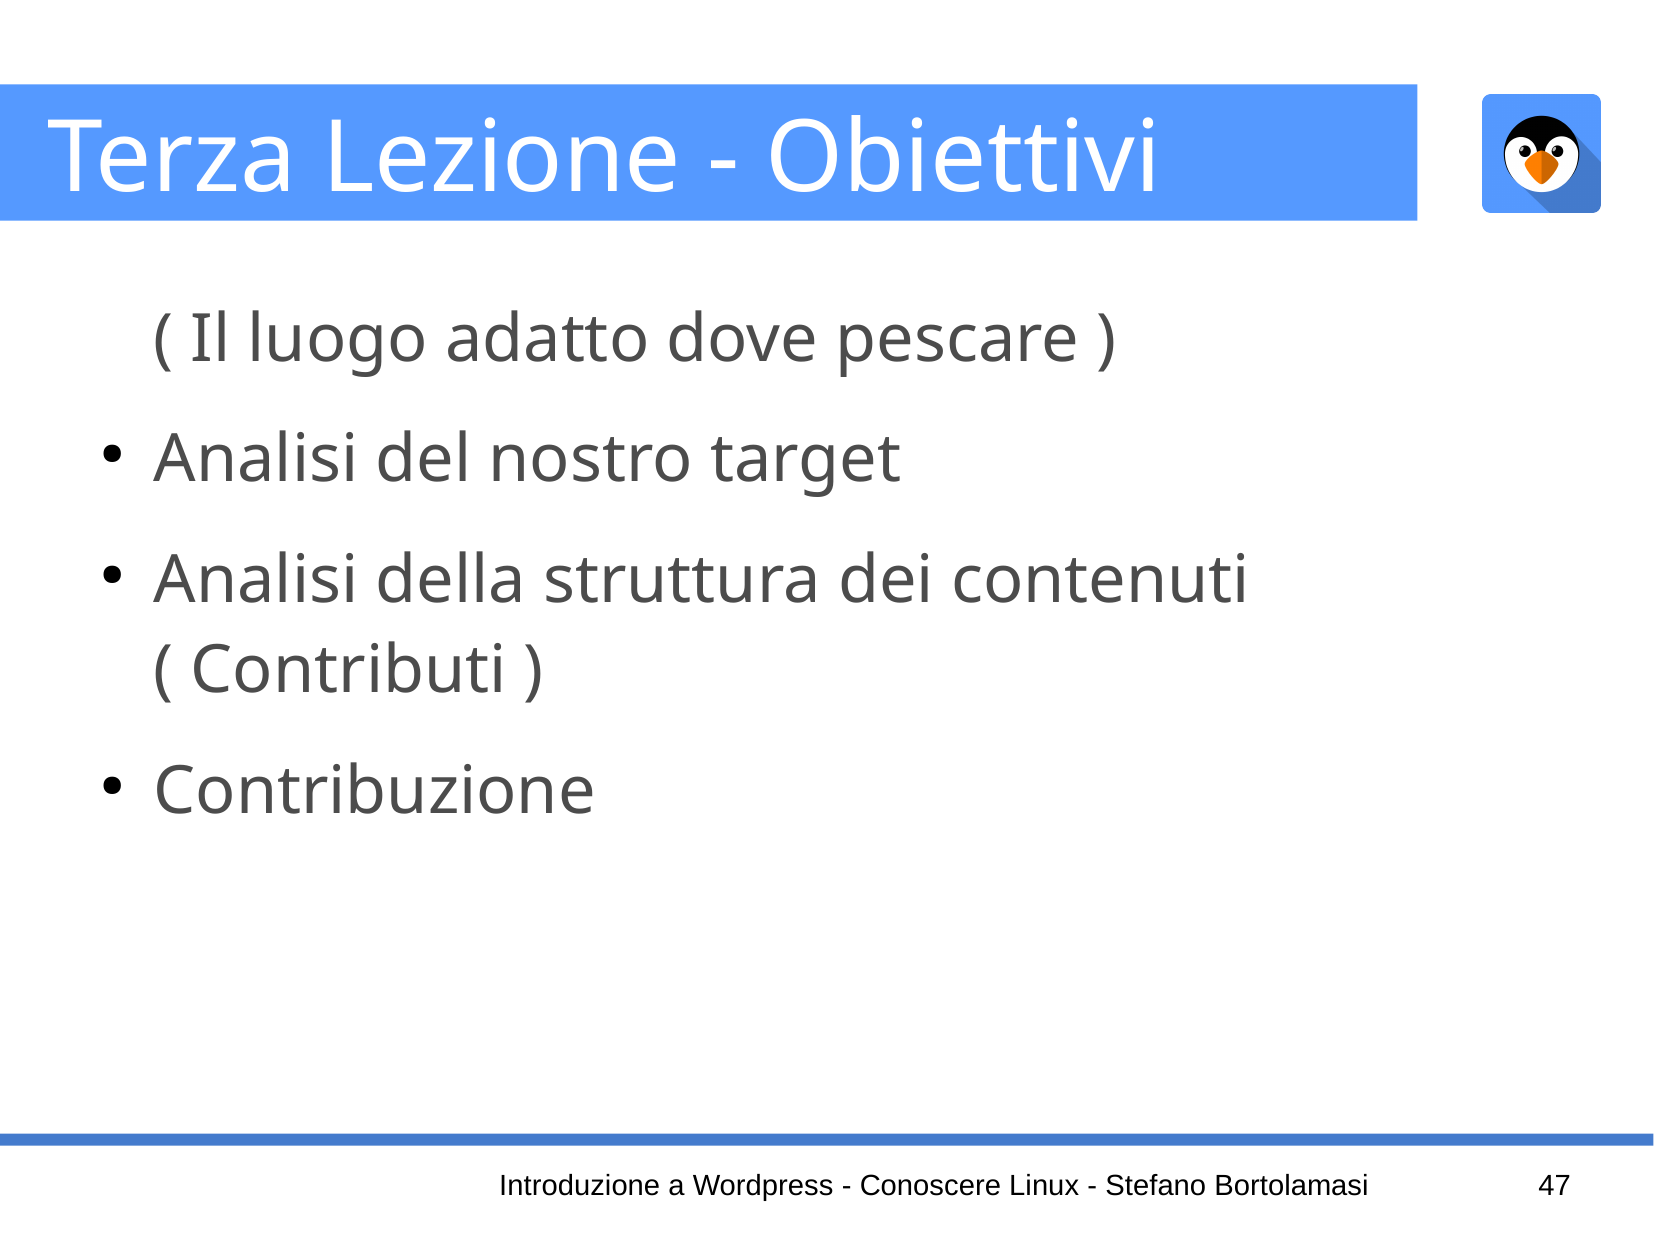

# Terza Lezione - Obiettivi
( Il luogo adatto dove pescare )
Analisi del nostro target
Analisi della struttura dei contenuti ( Contributi )
Contribuzione
Introduzione a Wordpress - Conoscere Linux - Stefano Bortolamasi
47